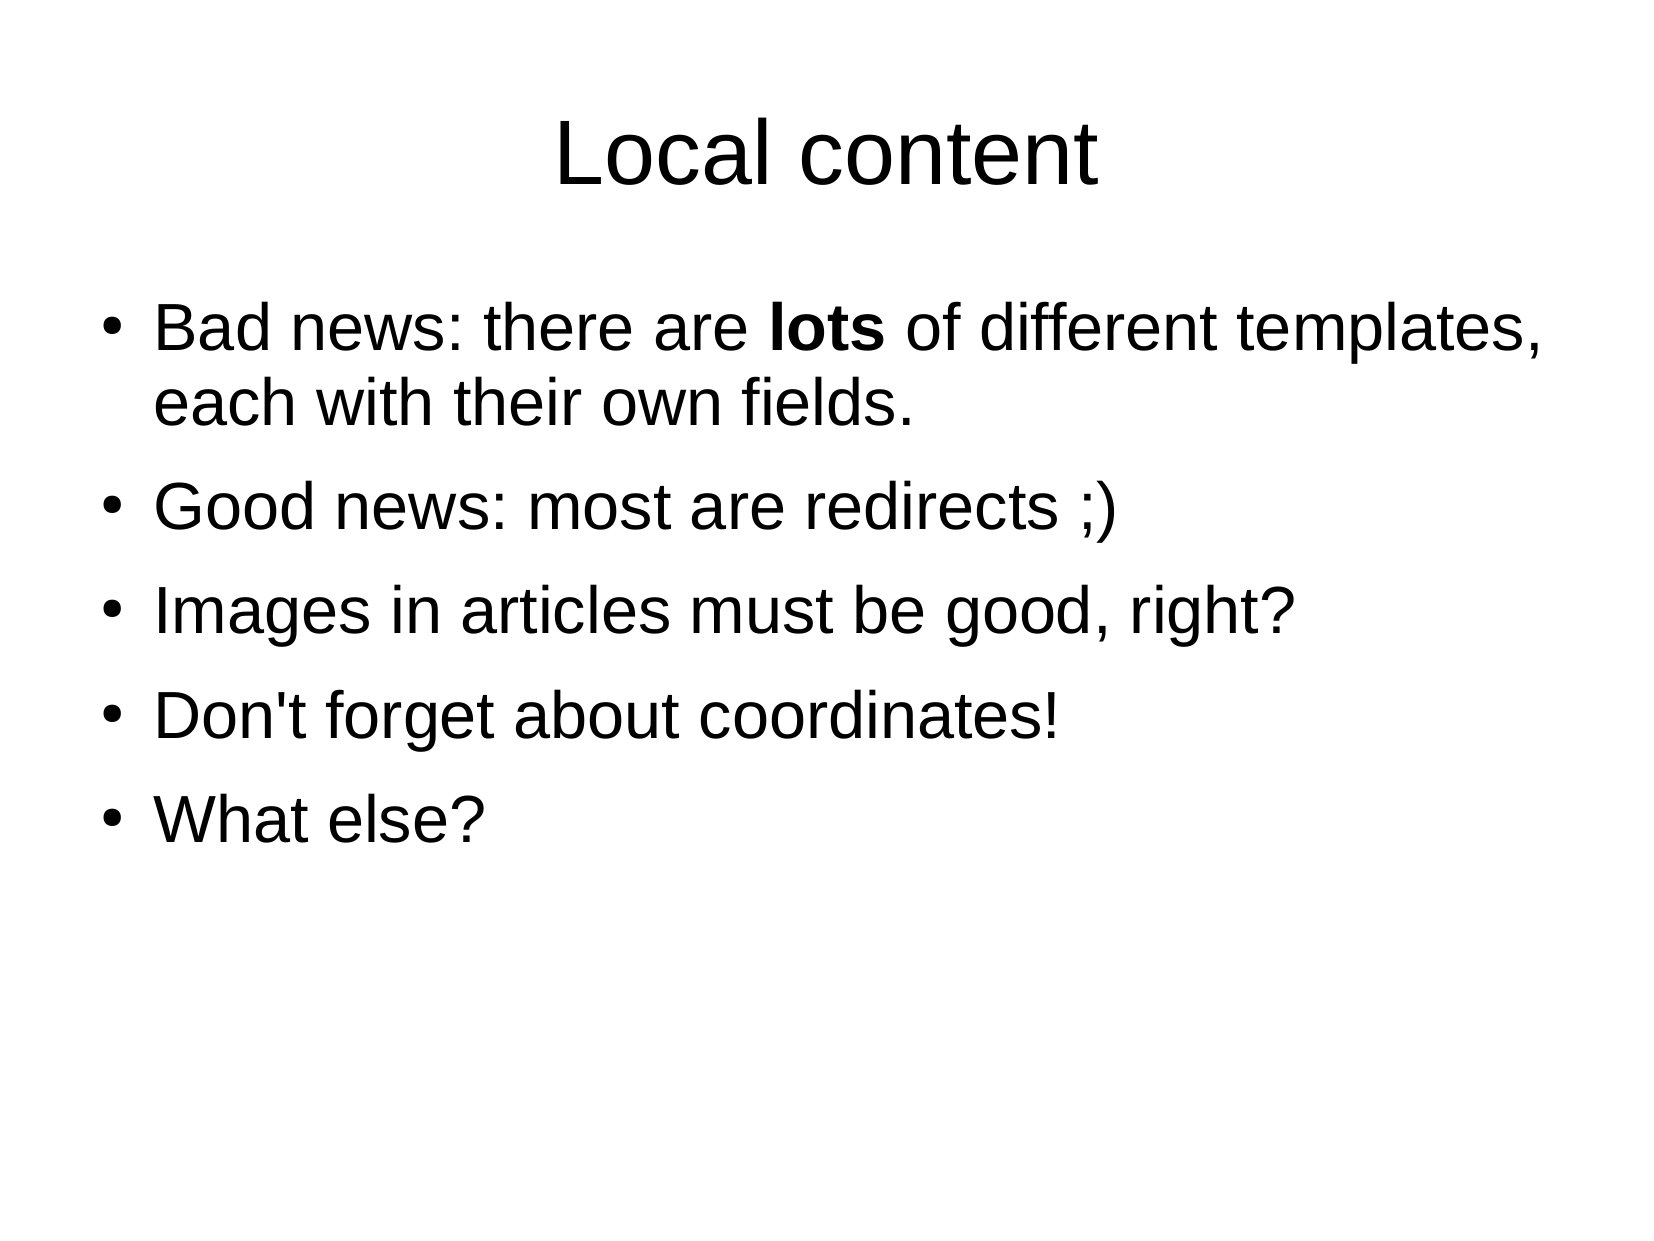

# Local content
Bad news: there are lots of different templates, each with their own fields.
Good news: most are redirects ;)
Images in articles must be good, right?
Don't forget about coordinates!
What else?